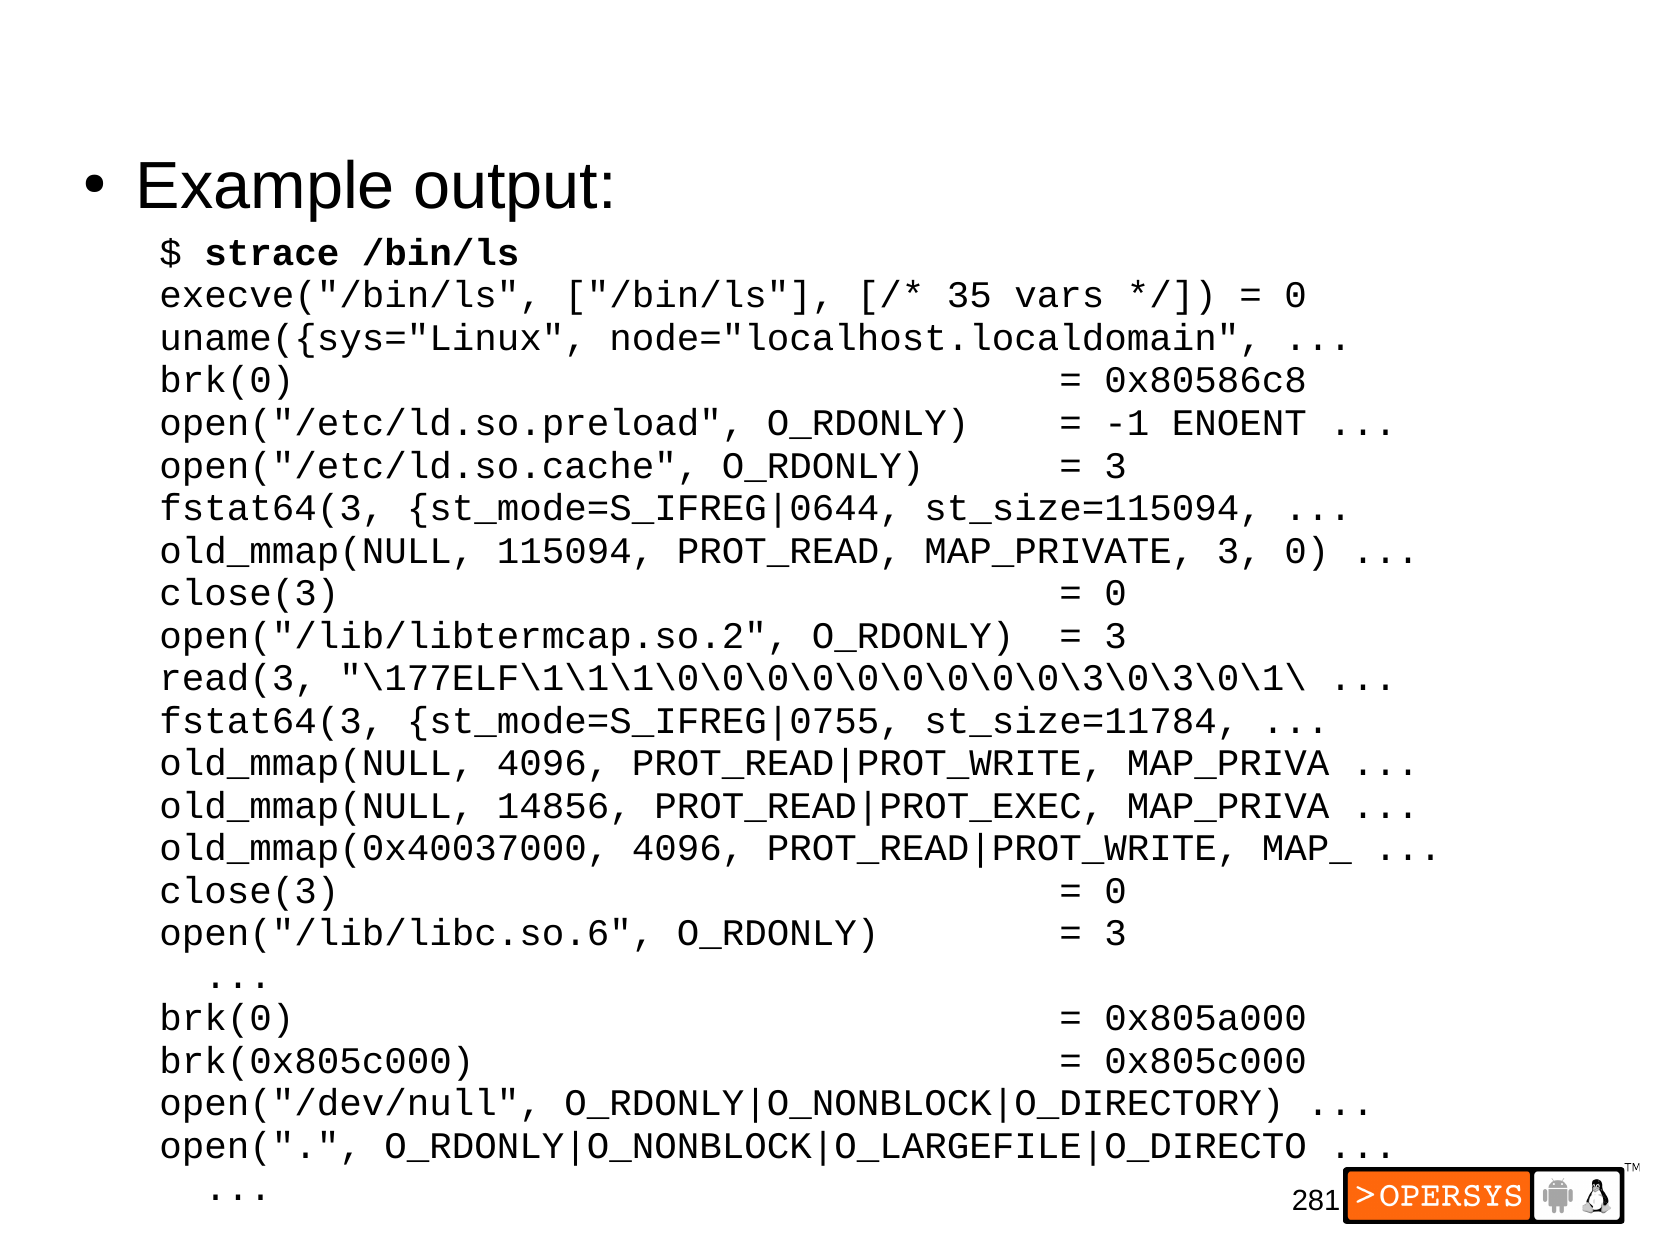

# Example output:
$ strace /bin/ls
execve("/bin/ls", ["/bin/ls"], [/* 35 vars */]) = 0
uname({sys="Linux", node="localhost.localdomain", ...
brk(0) = 0x80586c8
open("/etc/ld.so.preload", O_RDONLY) = -1 ENOENT ...
open("/etc/ld.so.cache", O_RDONLY) = 3
fstat64(3, {st_mode=S_IFREG|0644, st_size=115094, ...
old_mmap(NULL, 115094, PROT_READ, MAP_PRIVATE, 3, 0) ...
close(3) = 0
open("/lib/libtermcap.so.2", O_RDONLY) = 3
read(3, "\177ELF\1\1\1\0\0\0\0\0\0\0\0\0\3\0\3\0\1\ ...
fstat64(3, {st_mode=S_IFREG|0755, st_size=11784, ...
old_mmap(NULL, 4096, PROT_READ|PROT_WRITE, MAP_PRIVA ...
old_mmap(NULL, 14856, PROT_READ|PROT_EXEC, MAP_PRIVA ...
old_mmap(0x40037000, 4096, PROT_READ|PROT_WRITE, MAP_ ...
close(3) = 0
open("/lib/libc.so.6", O_RDONLY) = 3
 ...
brk(0) = 0x805a000
brk(0x805c000) = 0x805c000
open("/dev/null", O_RDONLY|O_NONBLOCK|O_DIRECTORY) ...
open(".", O_RDONLY|O_NONBLOCK|O_LARGEFILE|O_DIRECTO ...
 ...